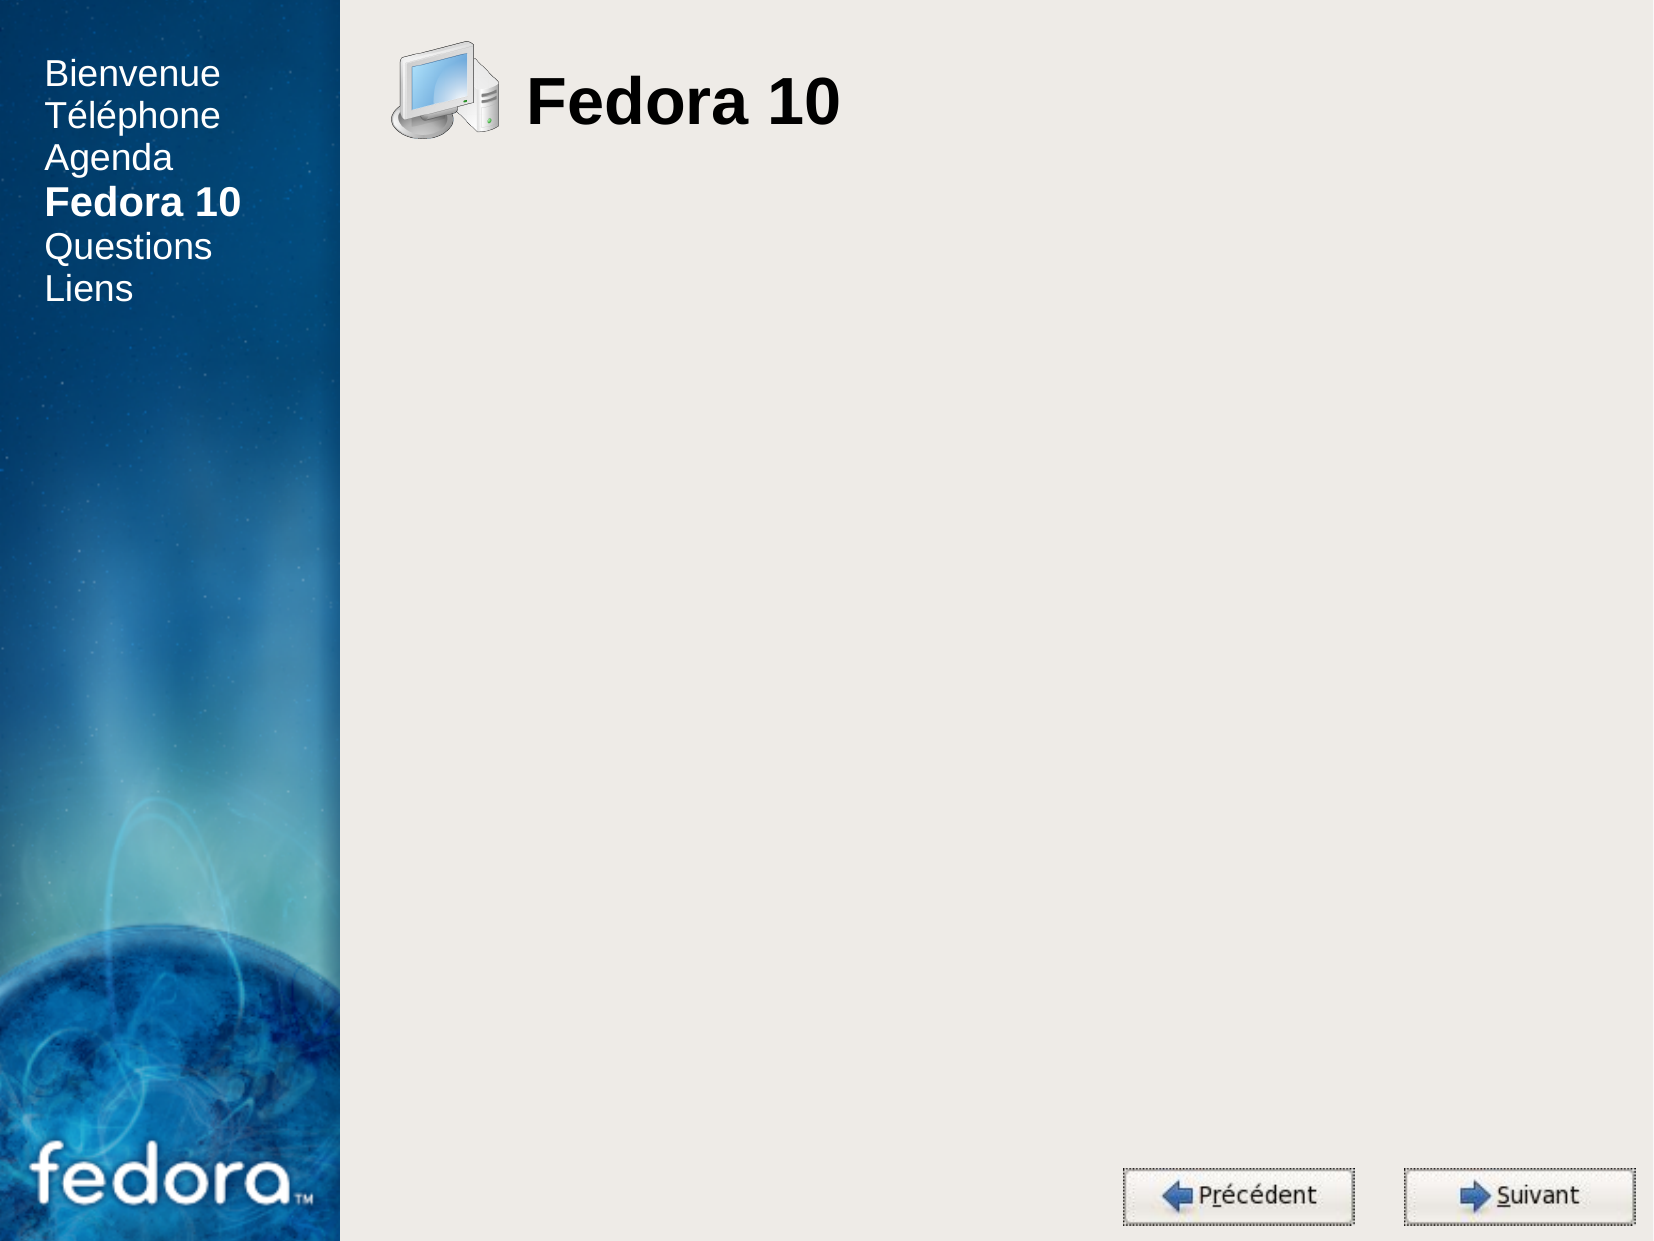

Bienvenue
Téléphone
Agenda
Fedora 10
Questions
Liens
# Agenda
Fedora 10